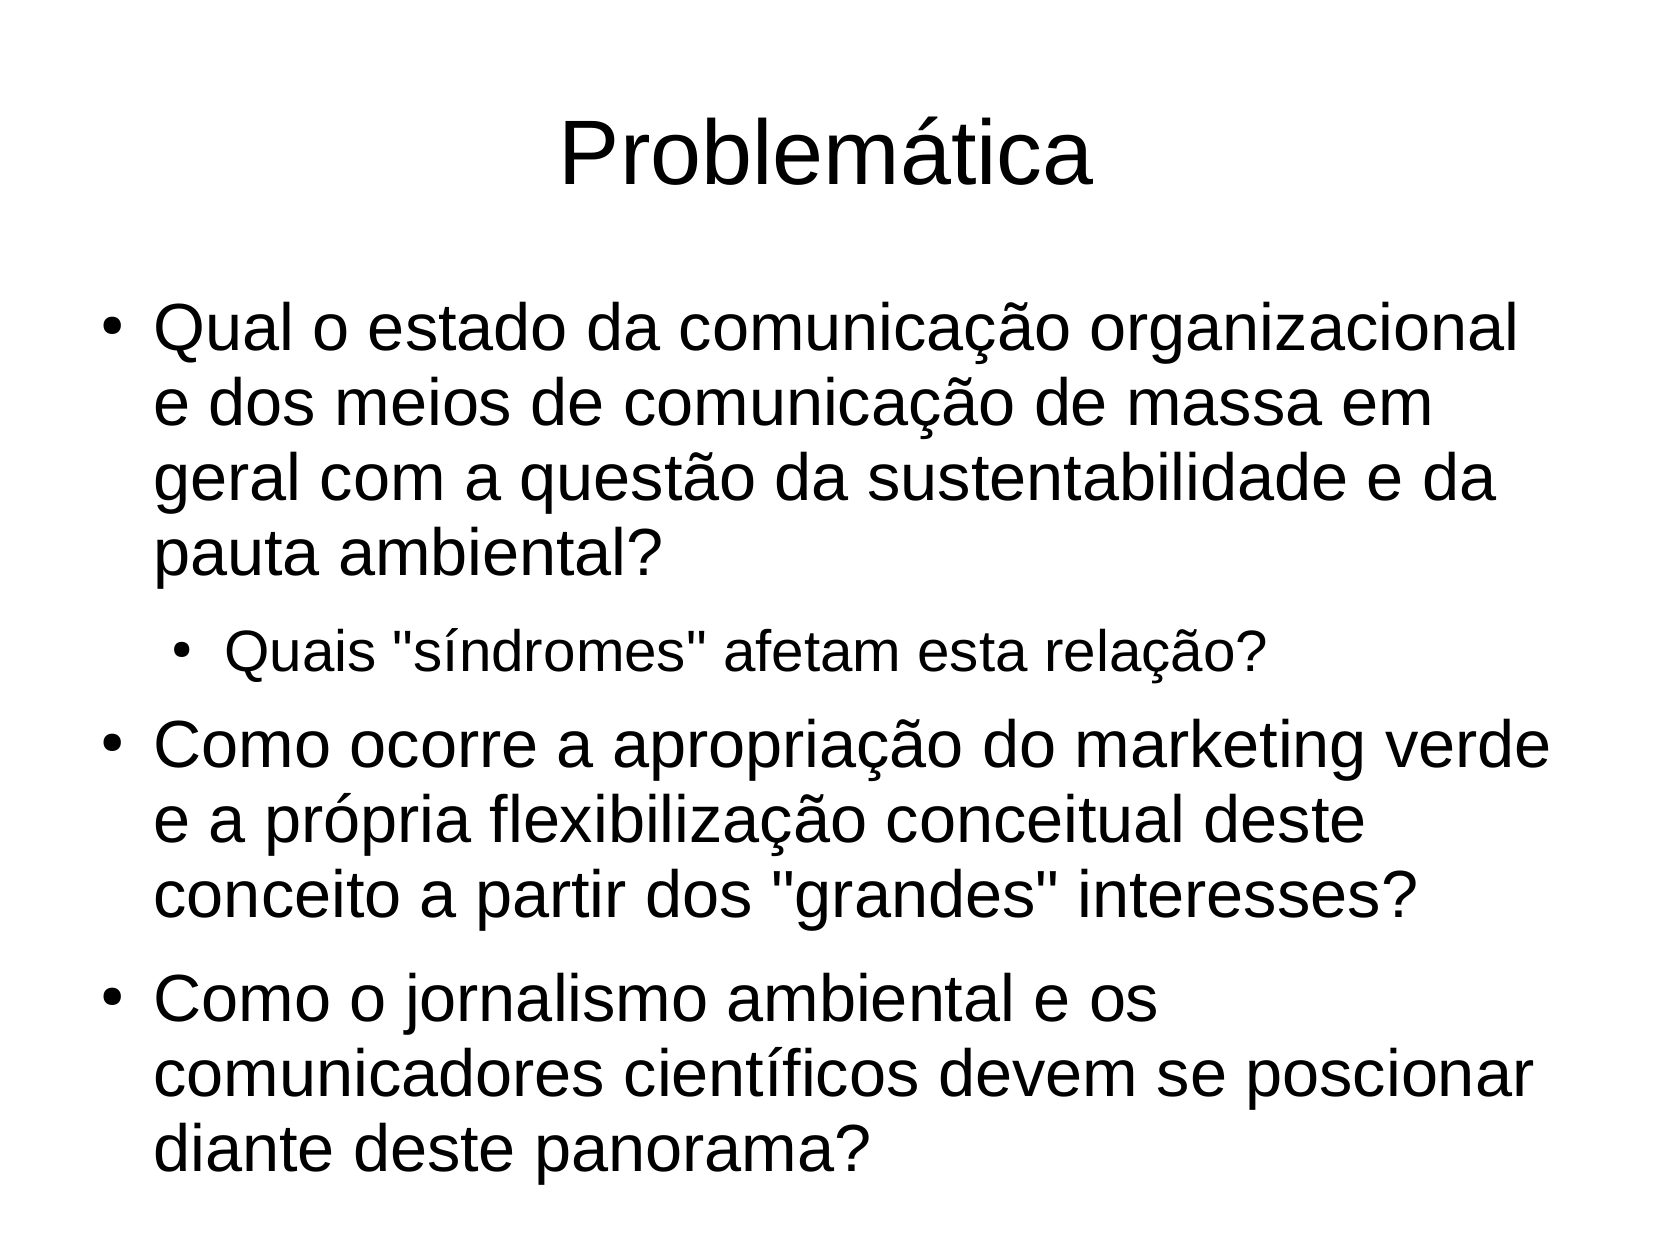

# Problemática
Qual o estado da comunicação organizacional e dos meios de comunicação de massa em geral com a questão da sustentabilidade e da pauta ambiental?
Quais "síndromes" afetam esta relação?
Como ocorre a apropriação do marketing verde e a própria flexibilização conceitual deste conceito a partir dos "grandes" interesses?
Como o jornalismo ambiental e os comunicadores científicos devem se poscionar diante deste panorama?